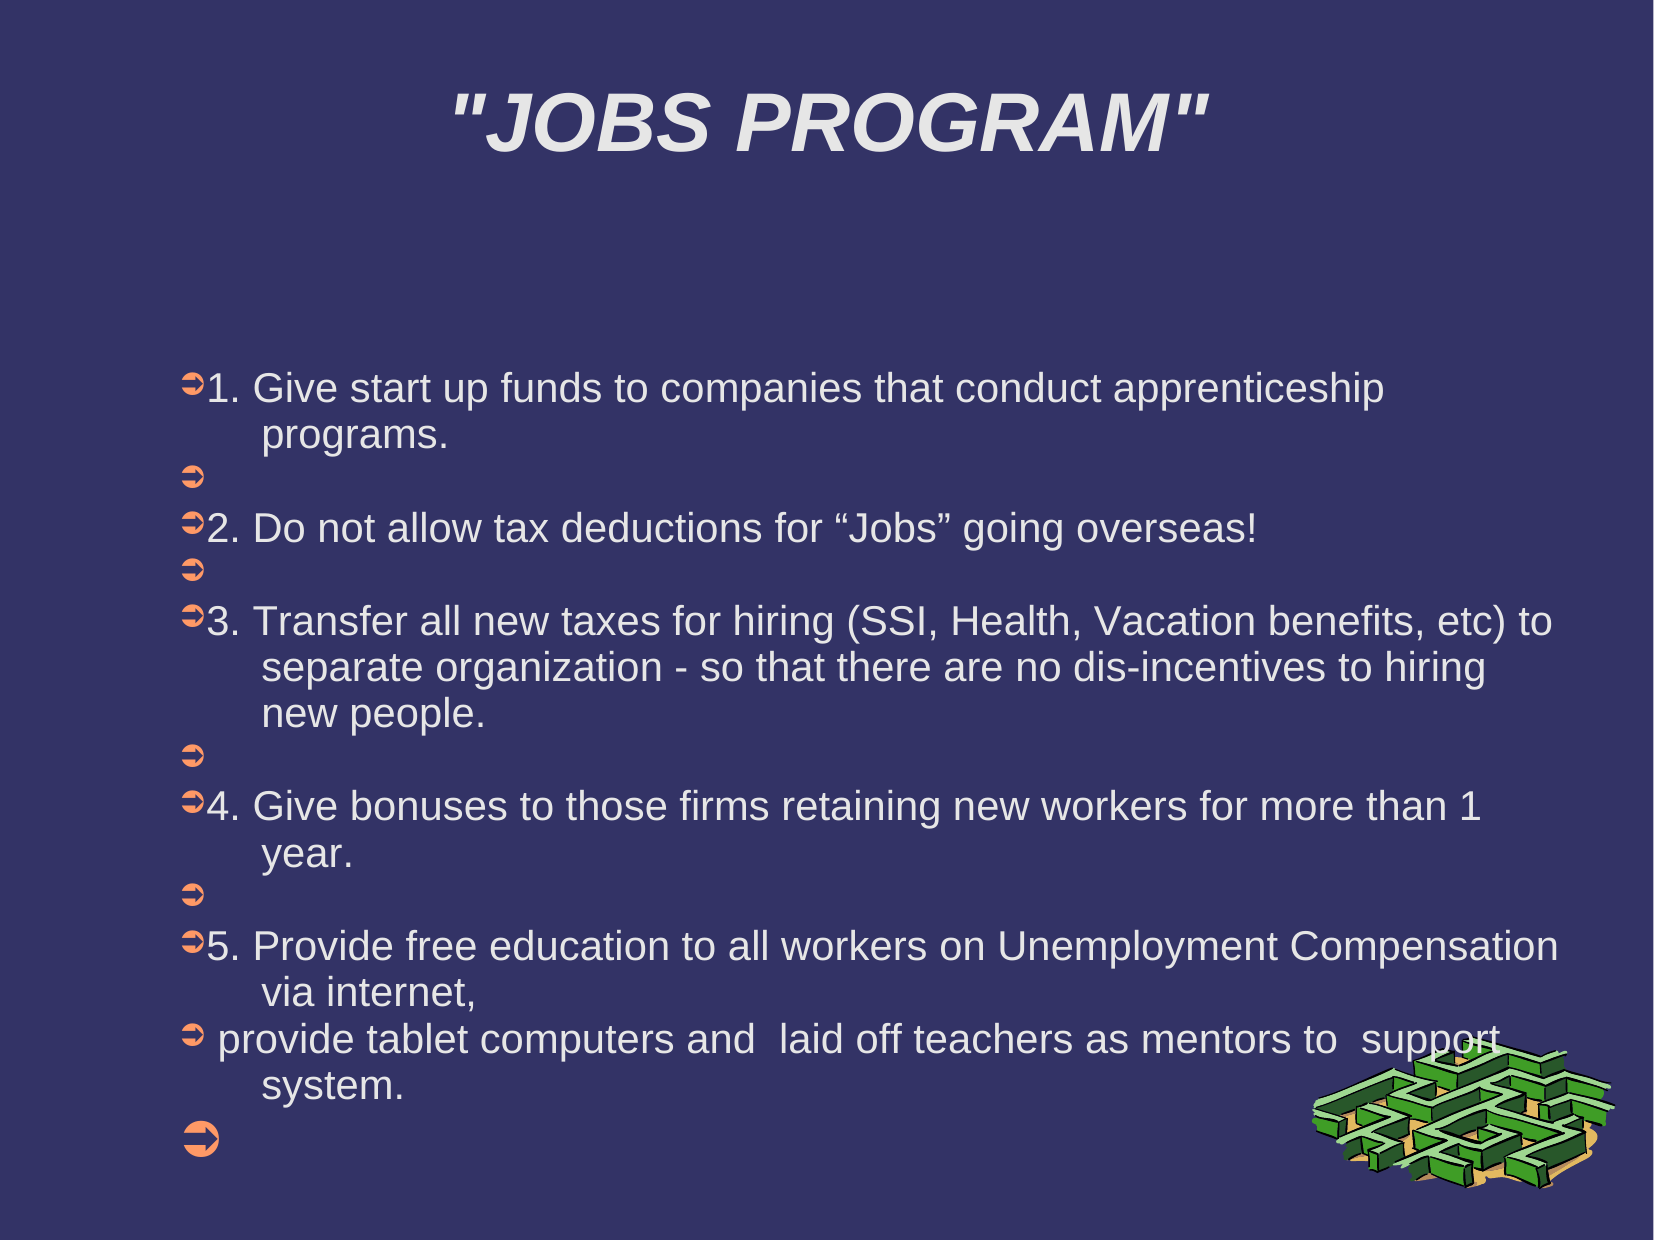

# "JOBS PROGRAM"
1. Give start up funds to companies that conduct apprenticeship programs.
2. Do not allow tax deductions for “Jobs” going overseas!
3. Transfer all new taxes for hiring (SSI, Health, Vacation benefits, etc) to separate organization - so that there are no dis-incentives to hiring new people.
4. Give bonuses to those firms retaining new workers for more than 1 year.
5. Provide free education to all workers on Unemployment Compensation via internet,
 provide tablet computers and laid off teachers as mentors to support system.